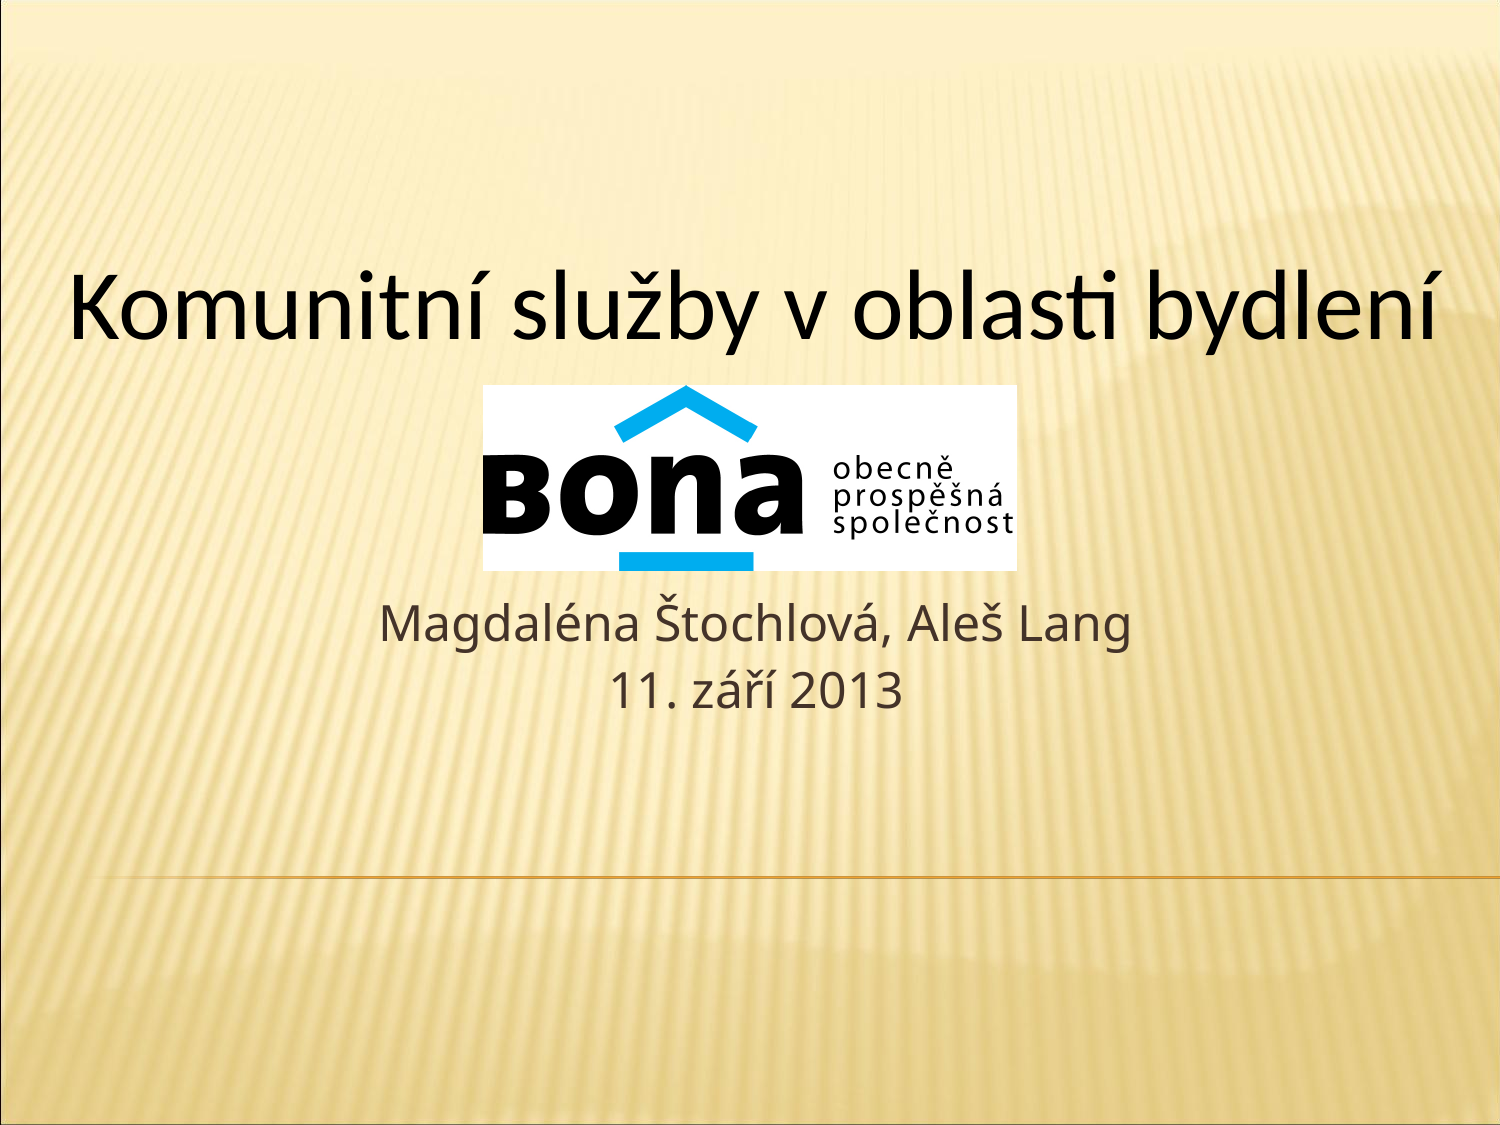

Komunitní služby v oblasti bydlení
Magdaléna Štochlová, Aleš Lang
11. září 2013